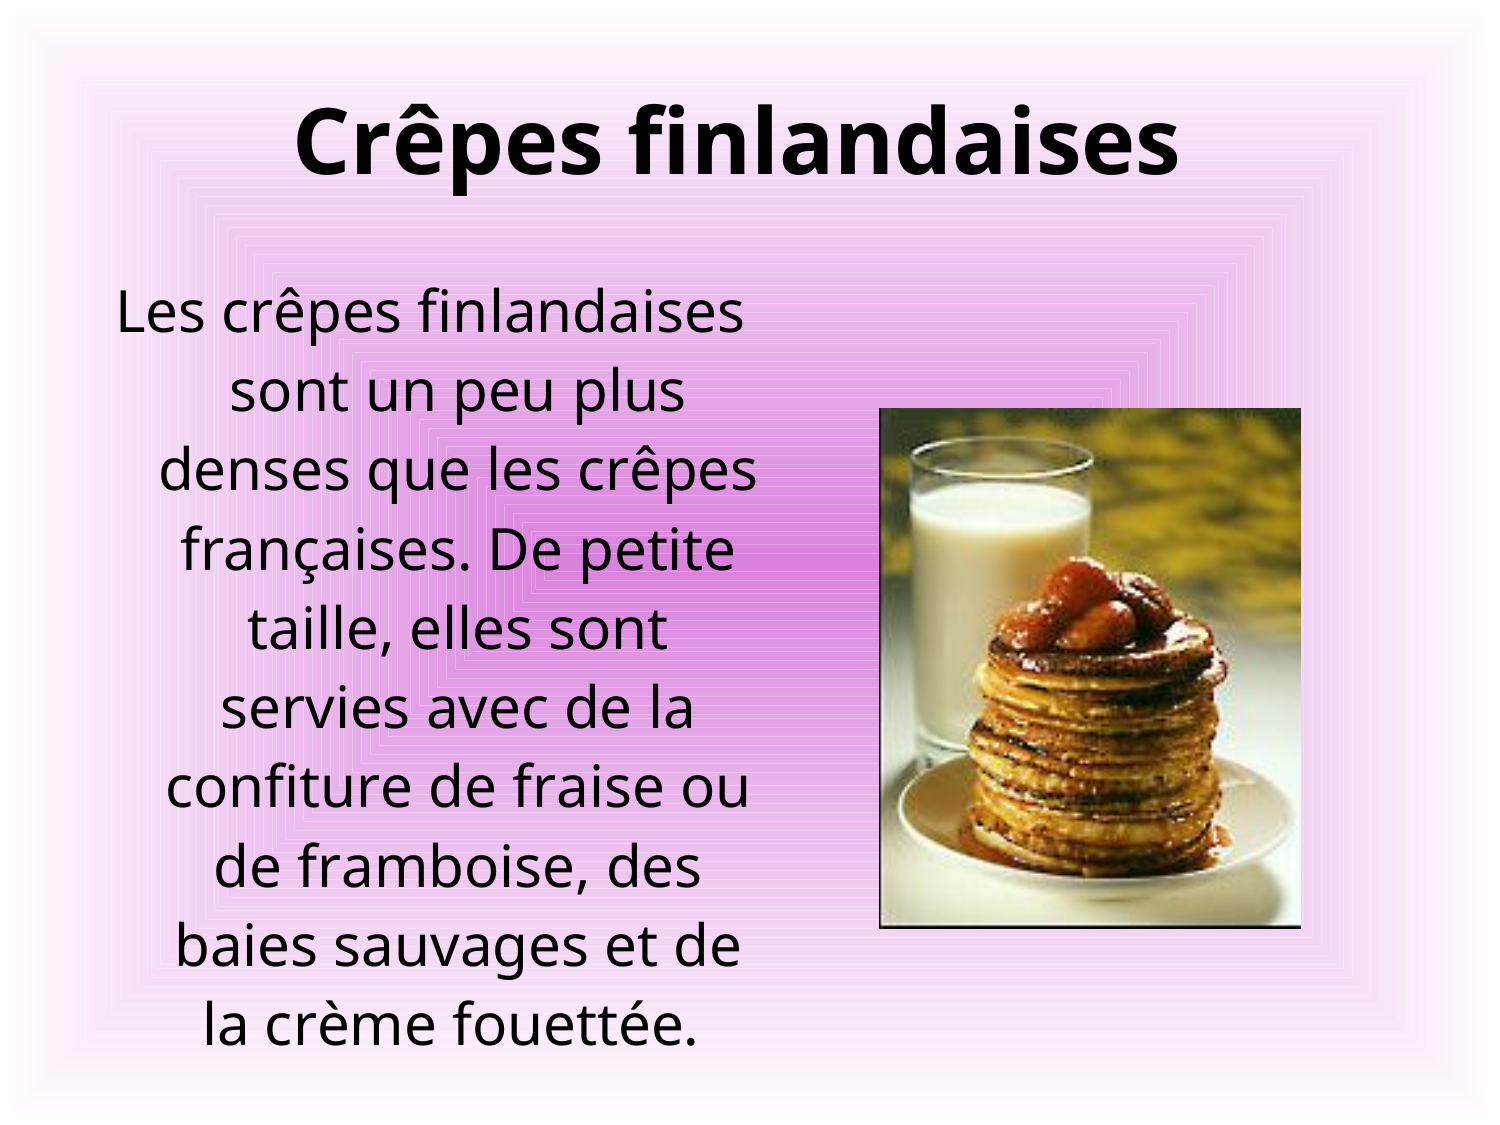

# Crêpes finlandaises
Les crêpes finlandaises sont un peu plus denses que les crêpes françaises. De petite taille, elles sont servies avec de la confiture de fraise ou de framboise, des baies sauvages et de la crème fouettée.